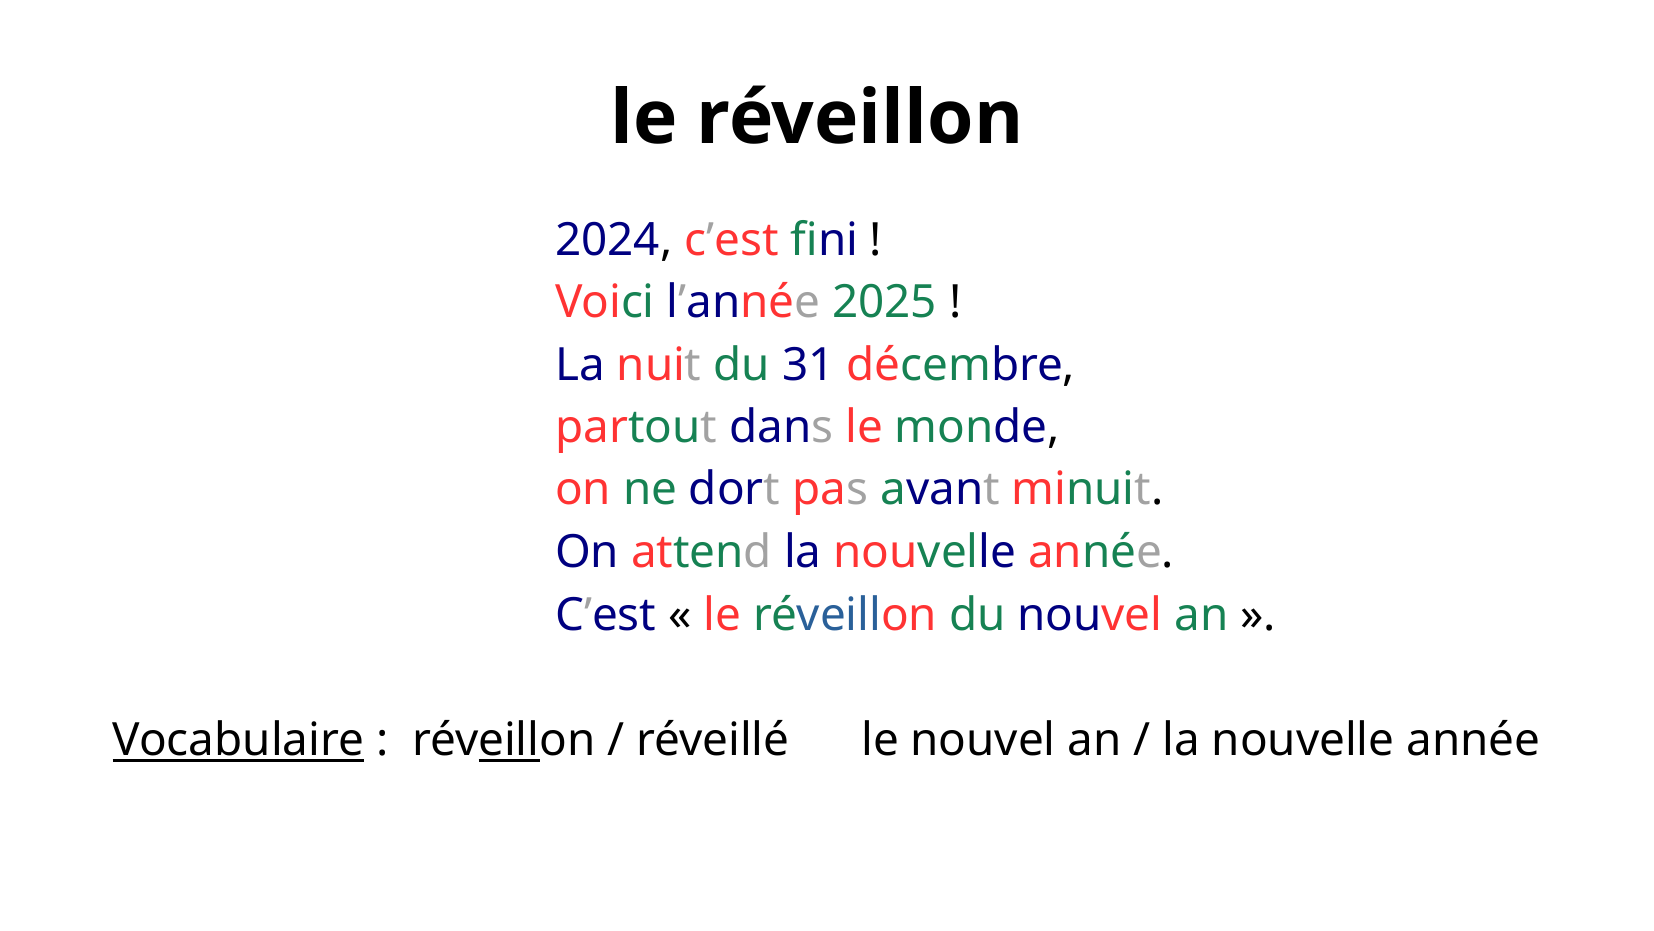

# le réveillon
2024, c’est fini !
Voici l’année 2025 !
La nuit du 31 décembre,
partout dans le monde,
on ne dort pas avant minuit.
On attend la nouvelle année.
C’est « le réveillon du nouvel an ».
Vocabulaire : réveillon / réveillé le nouvel an / la nouvelle année